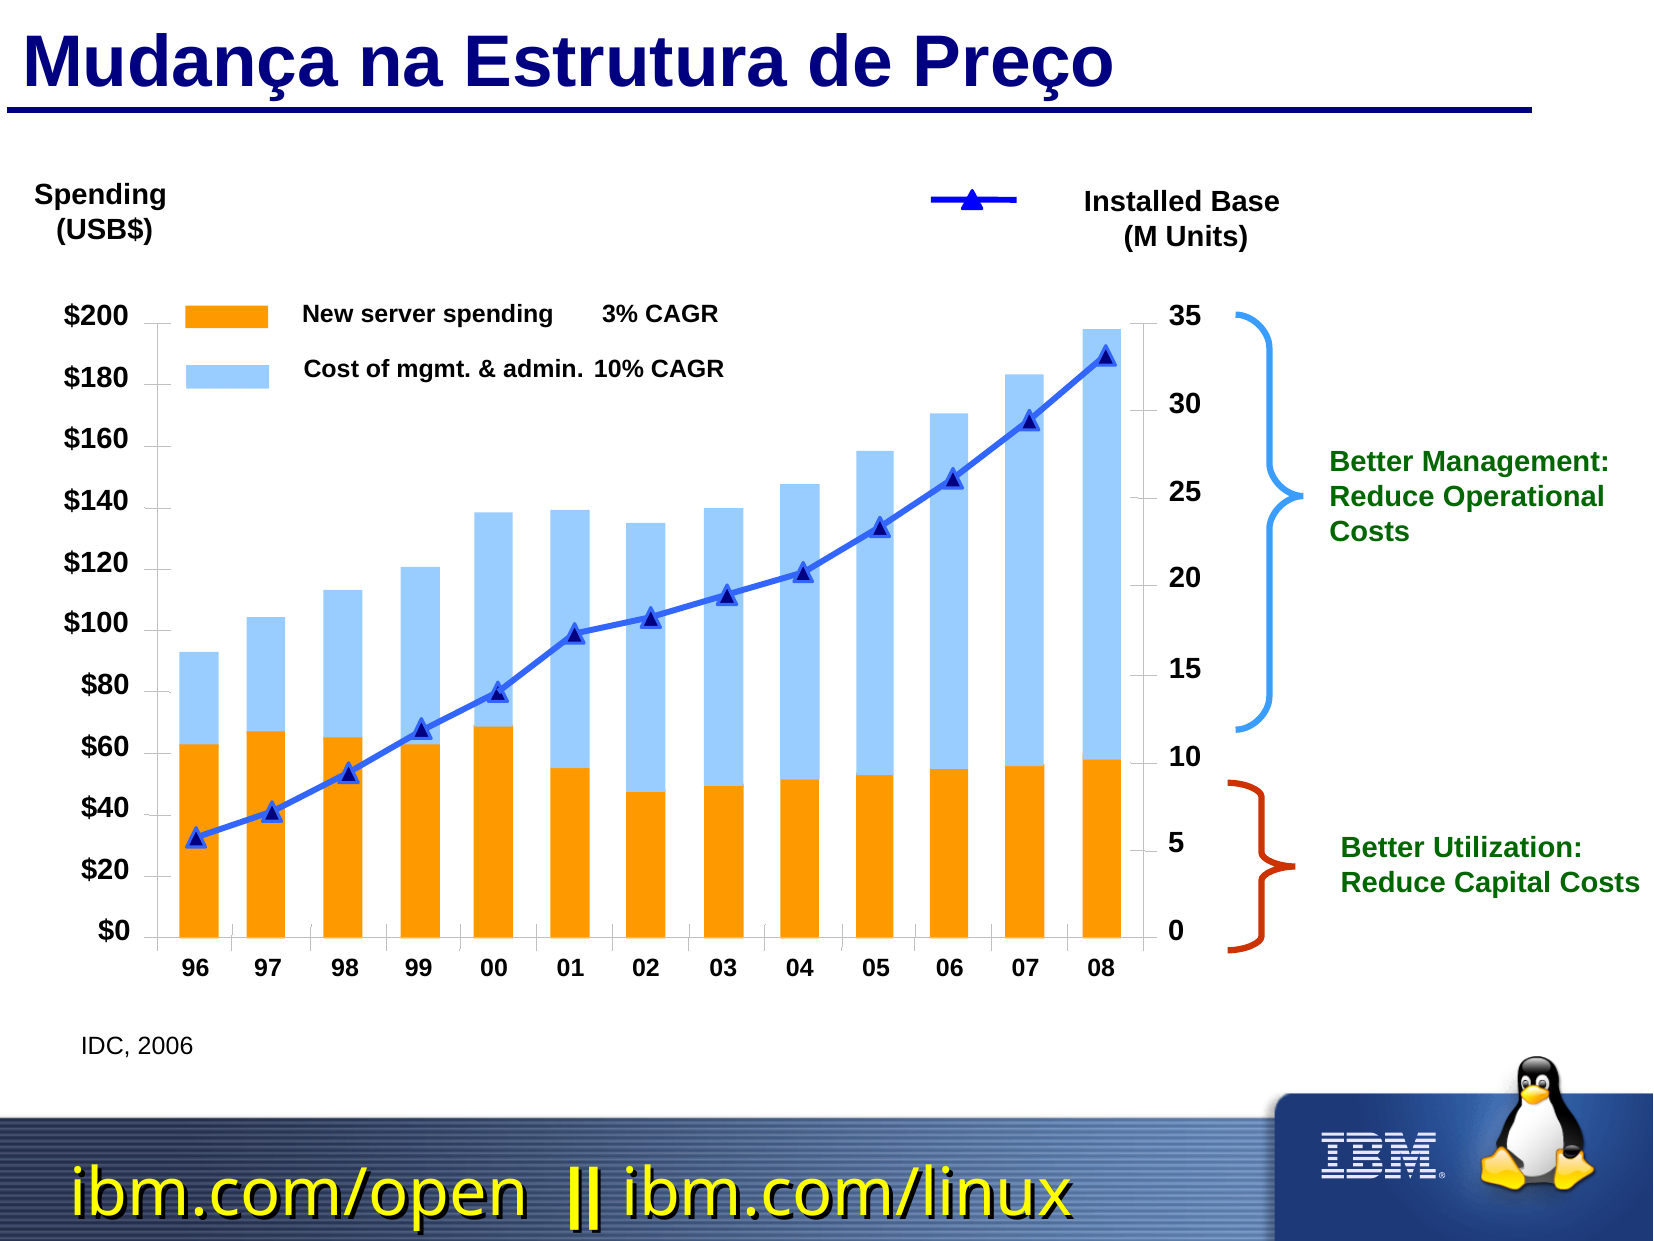

Mudança na Estrutura de Preço
Spending
(USB$)
Installed Base
(M Units)
$200
35
New server spending 	3% CAGR
Better Management:
Reduce Operational Costs
Cost of mgmt. & admin. 	10% CAGR
$180
30
$160
25
$140
$120
20
$100
15
$80
$60
10
Better Utilization:
Reduce Capital Costs
$40
5
$20
$0
0
 96
97
98
99
00
01
02
03
04
05
06
07
08
IDC, 2006